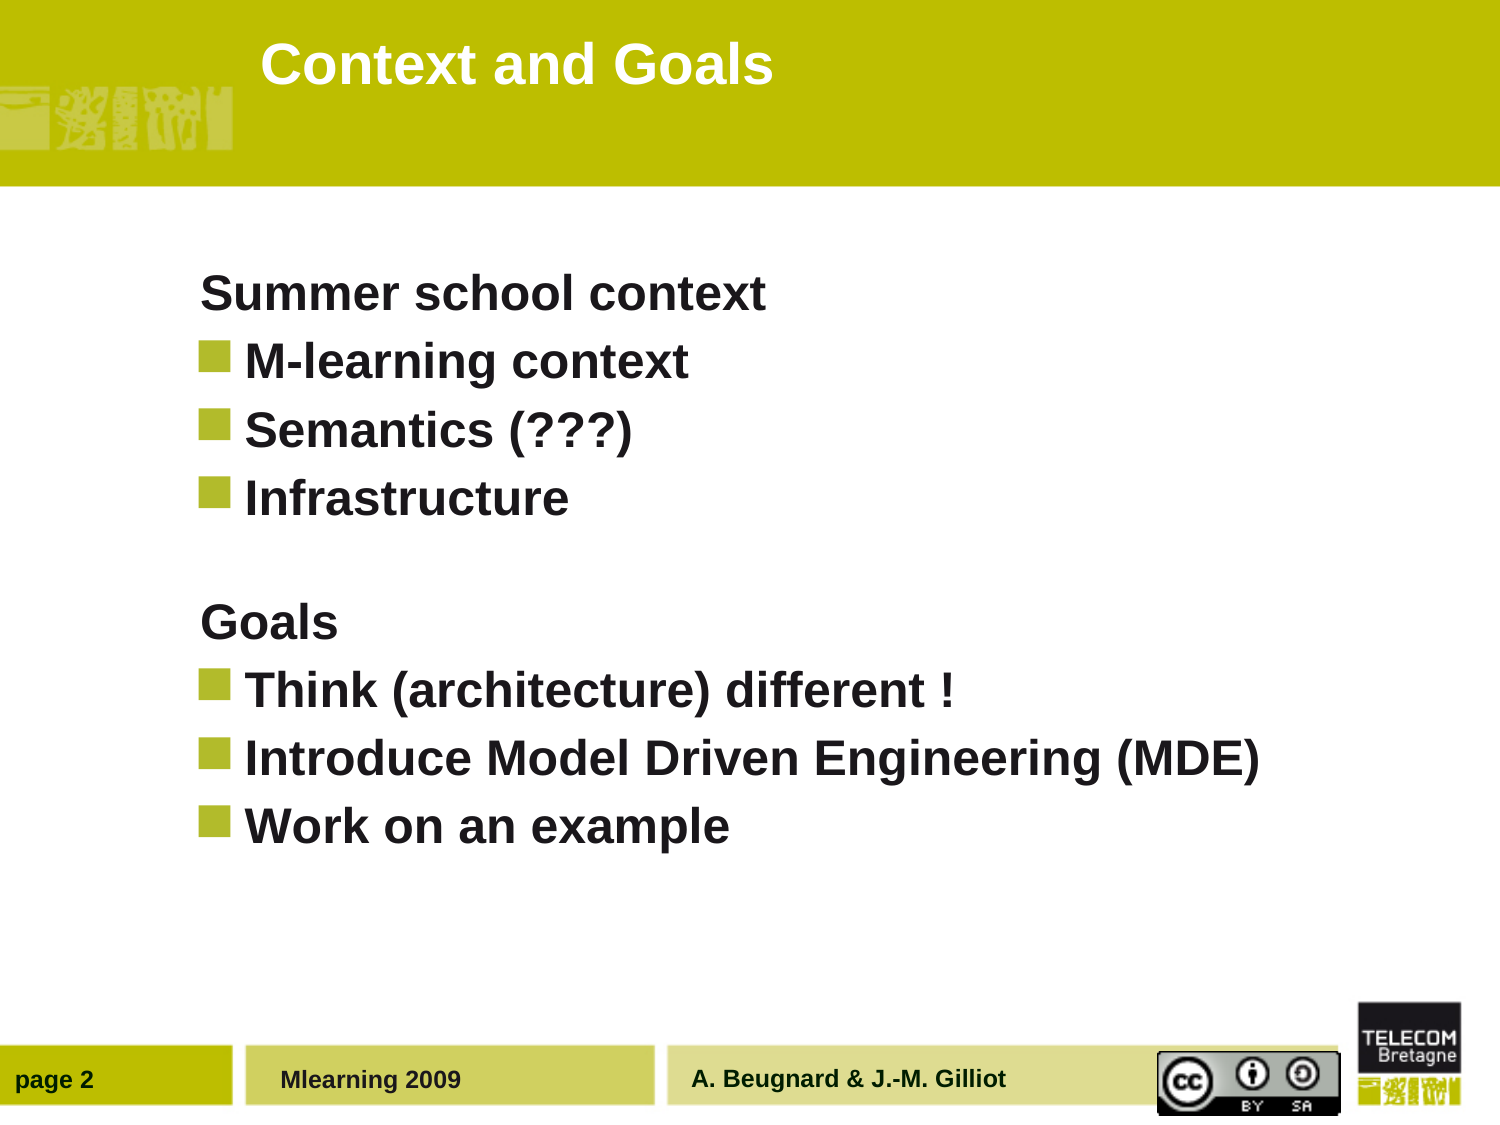

# Context and Goals
Summer school context
M-learning context
Semantics (???)
Infrastructure
Goals
Think (architecture) different !
Introduce Model Driven Engineering (MDE)
Work on an example
2